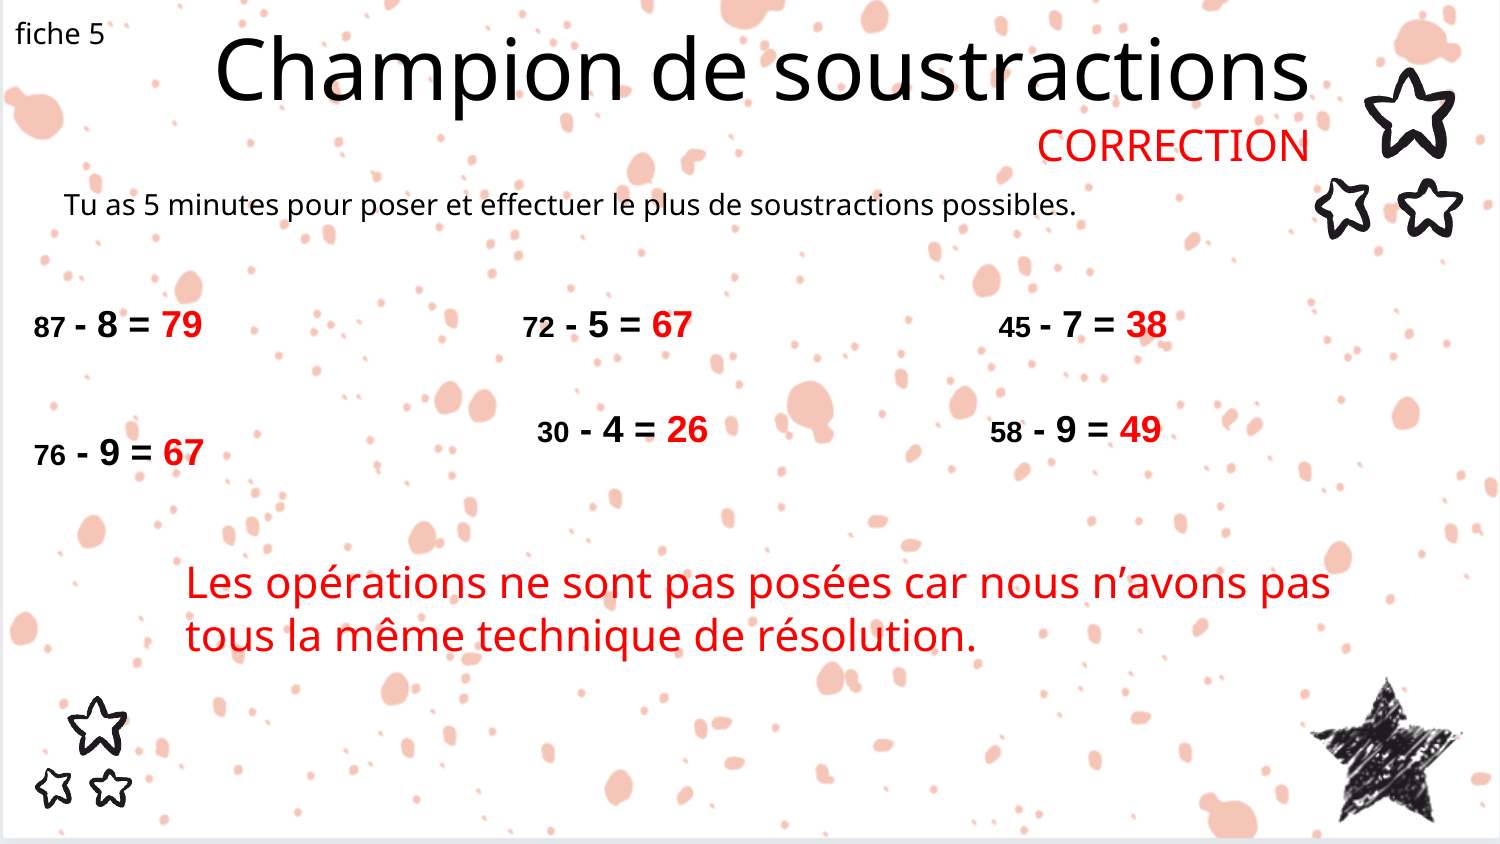

fiche 5
Champion de soustractions
CORRECTION
Tu as 5 minutes pour poser et effectuer le plus de soustractions possibles.
 87 - 8 = 79
 72 - 5 = 67
 45 - 7 = 38
 30 - 4 = 26
 58 - 9 = 49
 76 - 9 = 67
Les opérations ne sont pas posées car nous n’avons pas tous la même technique de résolution.